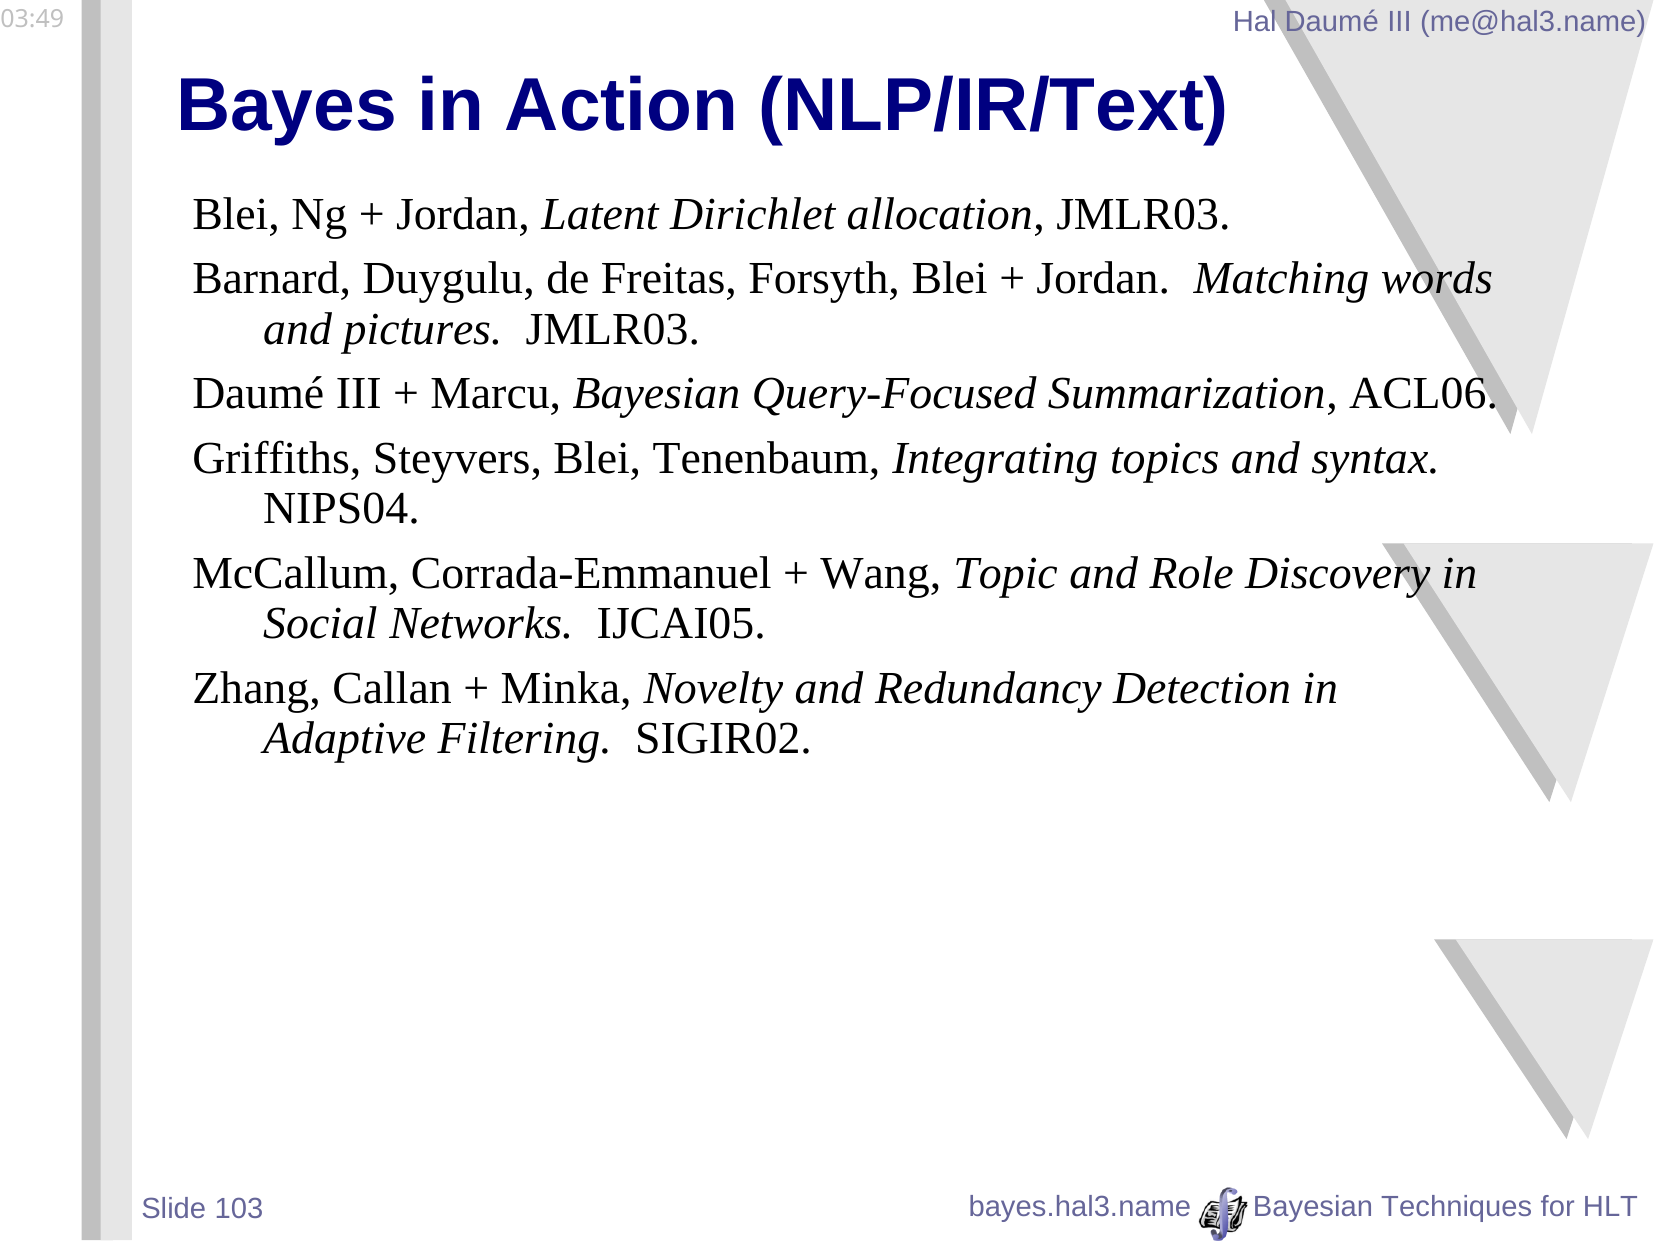

# Bayes in Action (NLP/IR/Text)
Blei, Ng + Jordan, Latent Dirichlet allocation, JMLR03.
Barnard, Duygulu, de Freitas, Forsyth, Blei + Jordan. Matching words and pictures. JMLR03.
Daumé III + Marcu, Bayesian Query-Focused Summarization, ACL06.
Griffiths, Steyvers, Blei, Tenenbaum, Integrating topics and syntax. NIPS04.
McCallum, Corrada-Emmanuel + Wang, Topic and Role Discovery in Social Networks. IJCAI05.
Zhang, Callan + Minka, Novelty and Redundancy Detection in Adaptive Filtering. SIGIR02.